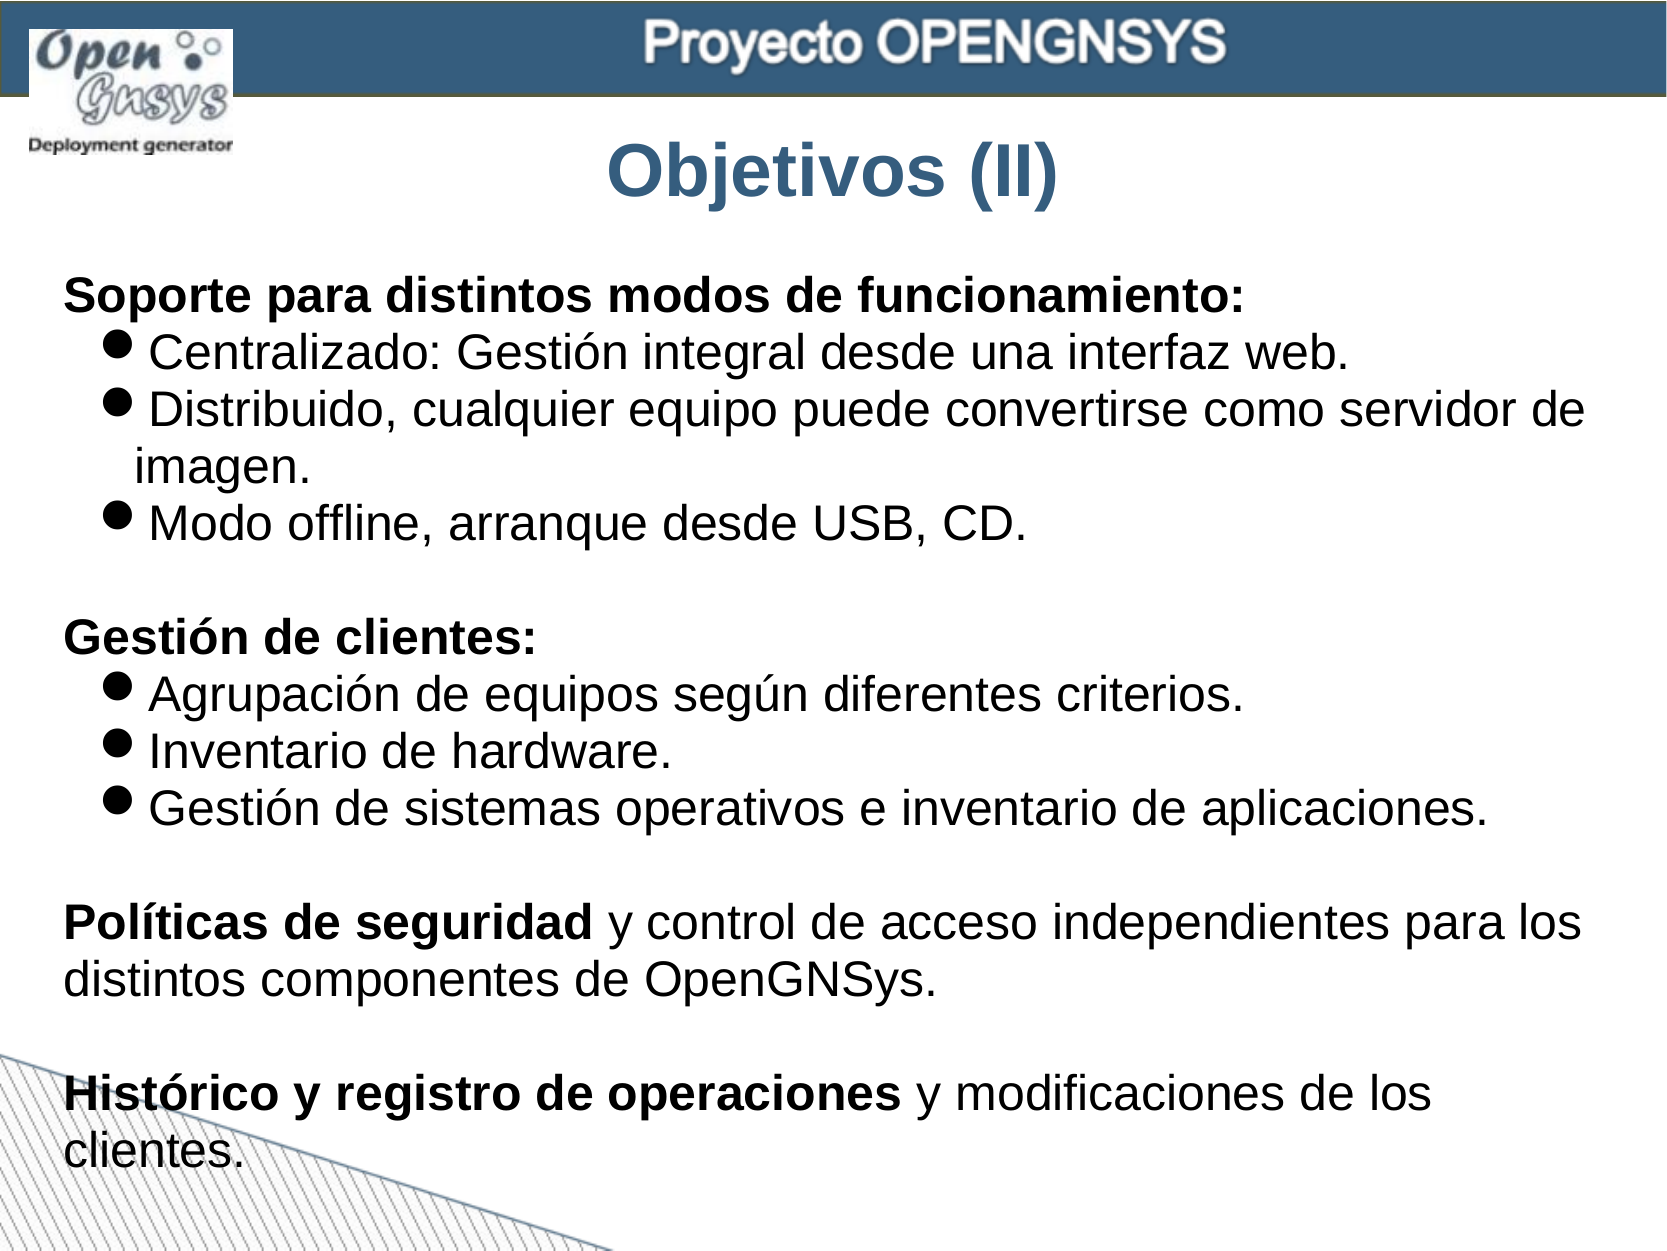

Objetivos (II)
Soporte para distintos modos de funcionamiento:
Centralizado: Gestión integral desde una interfaz web.
Distribuido, cualquier equipo puede convertirse como servidor de imagen.
Modo offline, arranque desde USB, CD.
Gestión de clientes:
Agrupación de equipos según diferentes criterios.
Inventario de hardware.
Gestión de sistemas operativos e inventario de aplicaciones.
Políticas de seguridad y control de acceso independientes para los distintos componentes de OpenGNSys.
Histórico y registro de operaciones y modificaciones de los clientes.